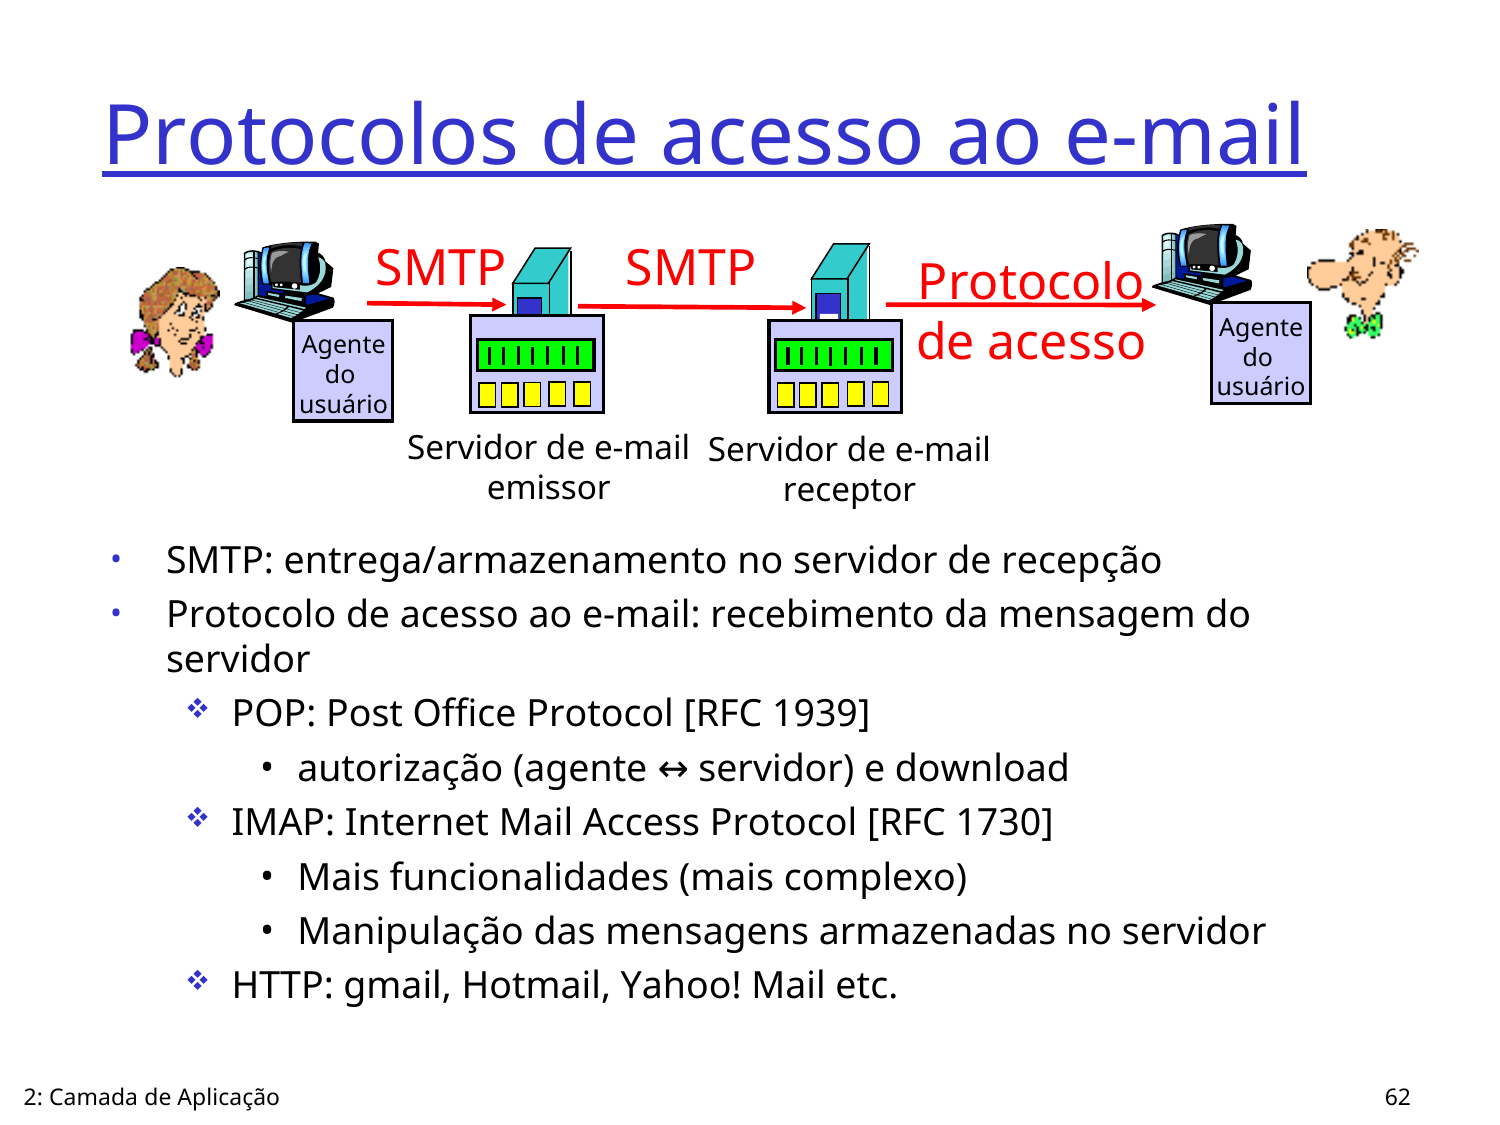

# Protocolos de acesso ao e-mail
Agente
do
usuário
SMTP
SMTP
Agente
do
usuário
Protocolo
de acesso
Servidor de e-mail
emissor
Servidor de e-mail
receptor
SMTP: entrega/armazenamento no servidor de recepção
Protocolo de acesso ao e-mail: recebimento da mensagem do servidor
POP: Post Office Protocol [RFC 1939]
autorização (agente ↔ servidor) e download
IMAP: Internet Mail Access Protocol [RFC 1730]
Mais funcionalidades (mais complexo)
Manipulação das mensagens armazenadas no servidor
HTTP: gmail, Hotmail, Yahoo! Mail etc.
62